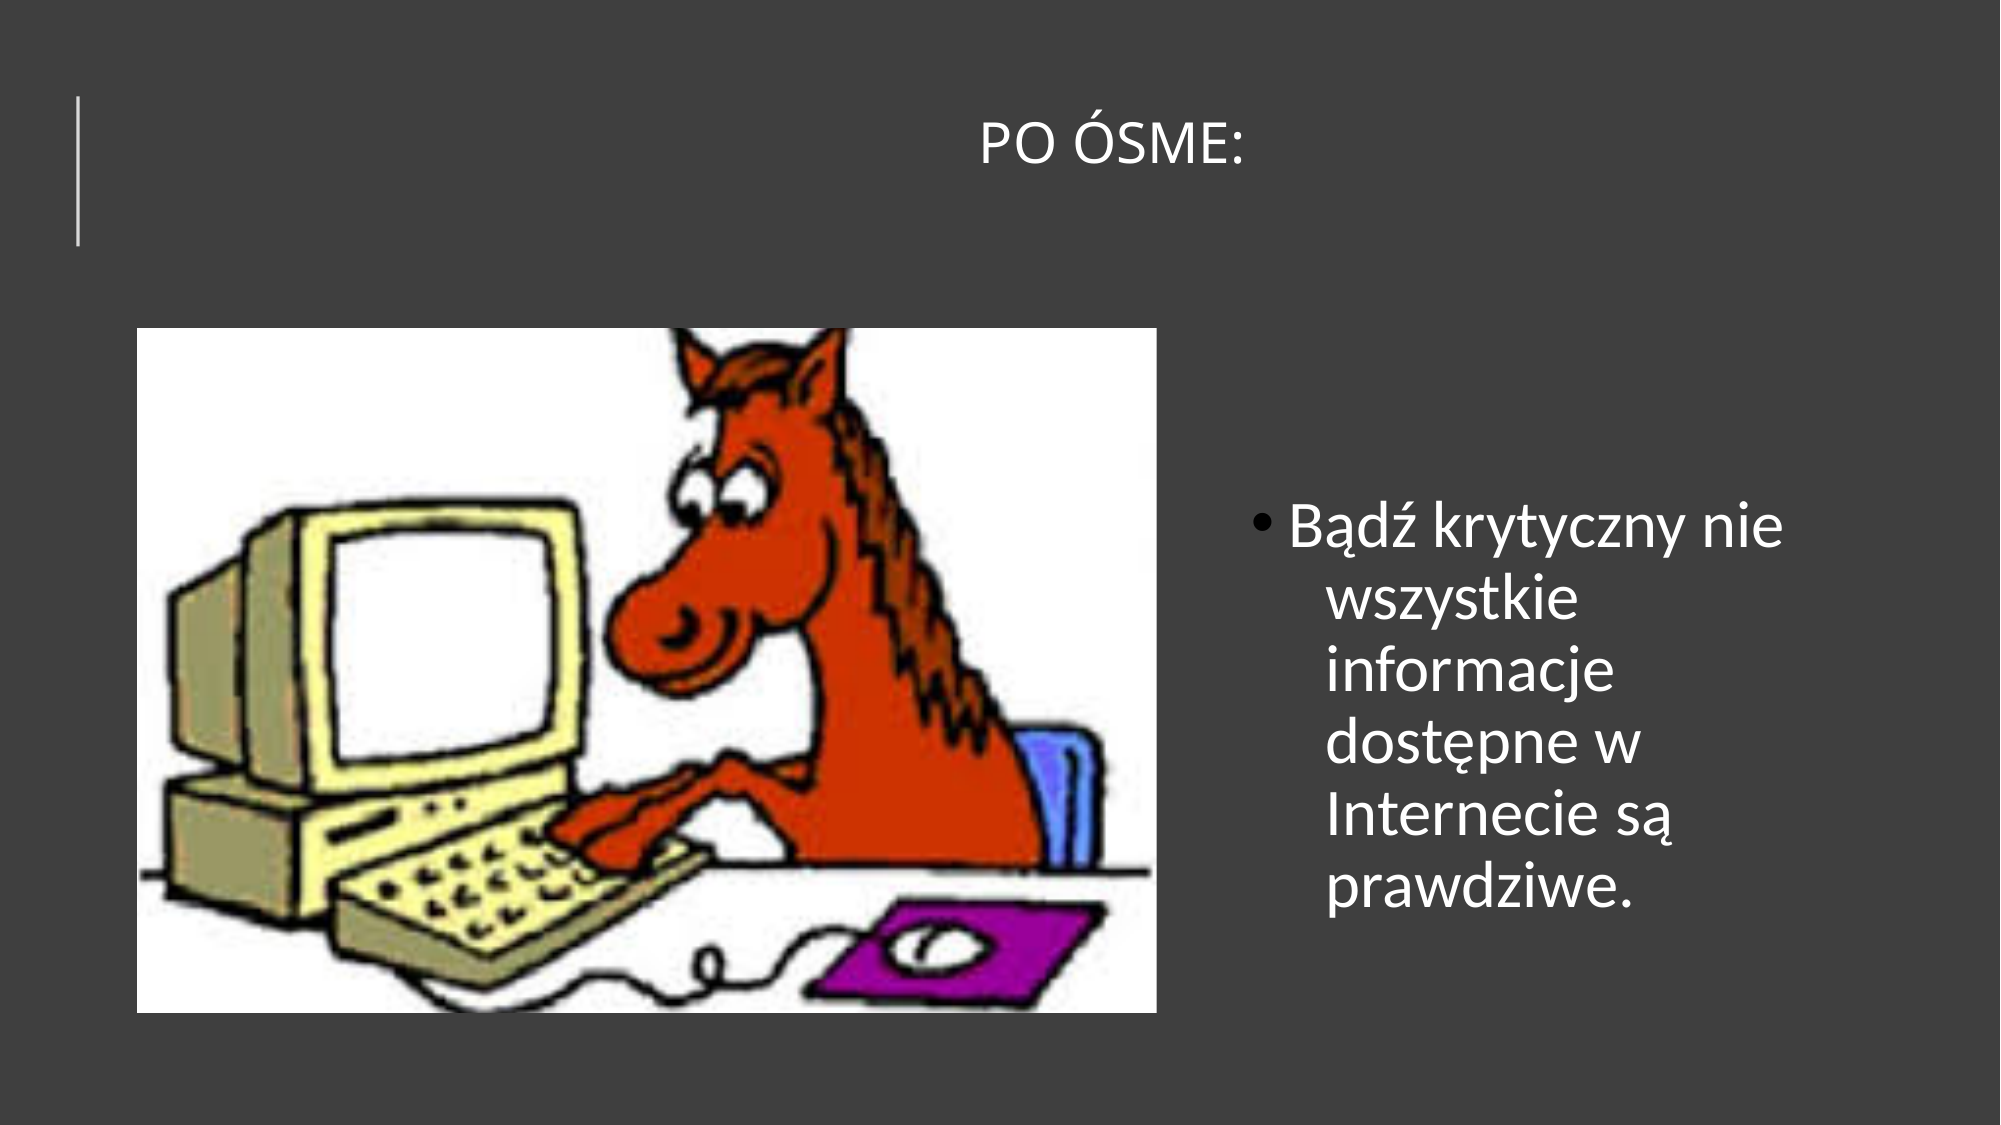

# PO ÓSME:
Bądź krytyczny nie wszystkie informacje dostępne w Internecie są prawdziwe.